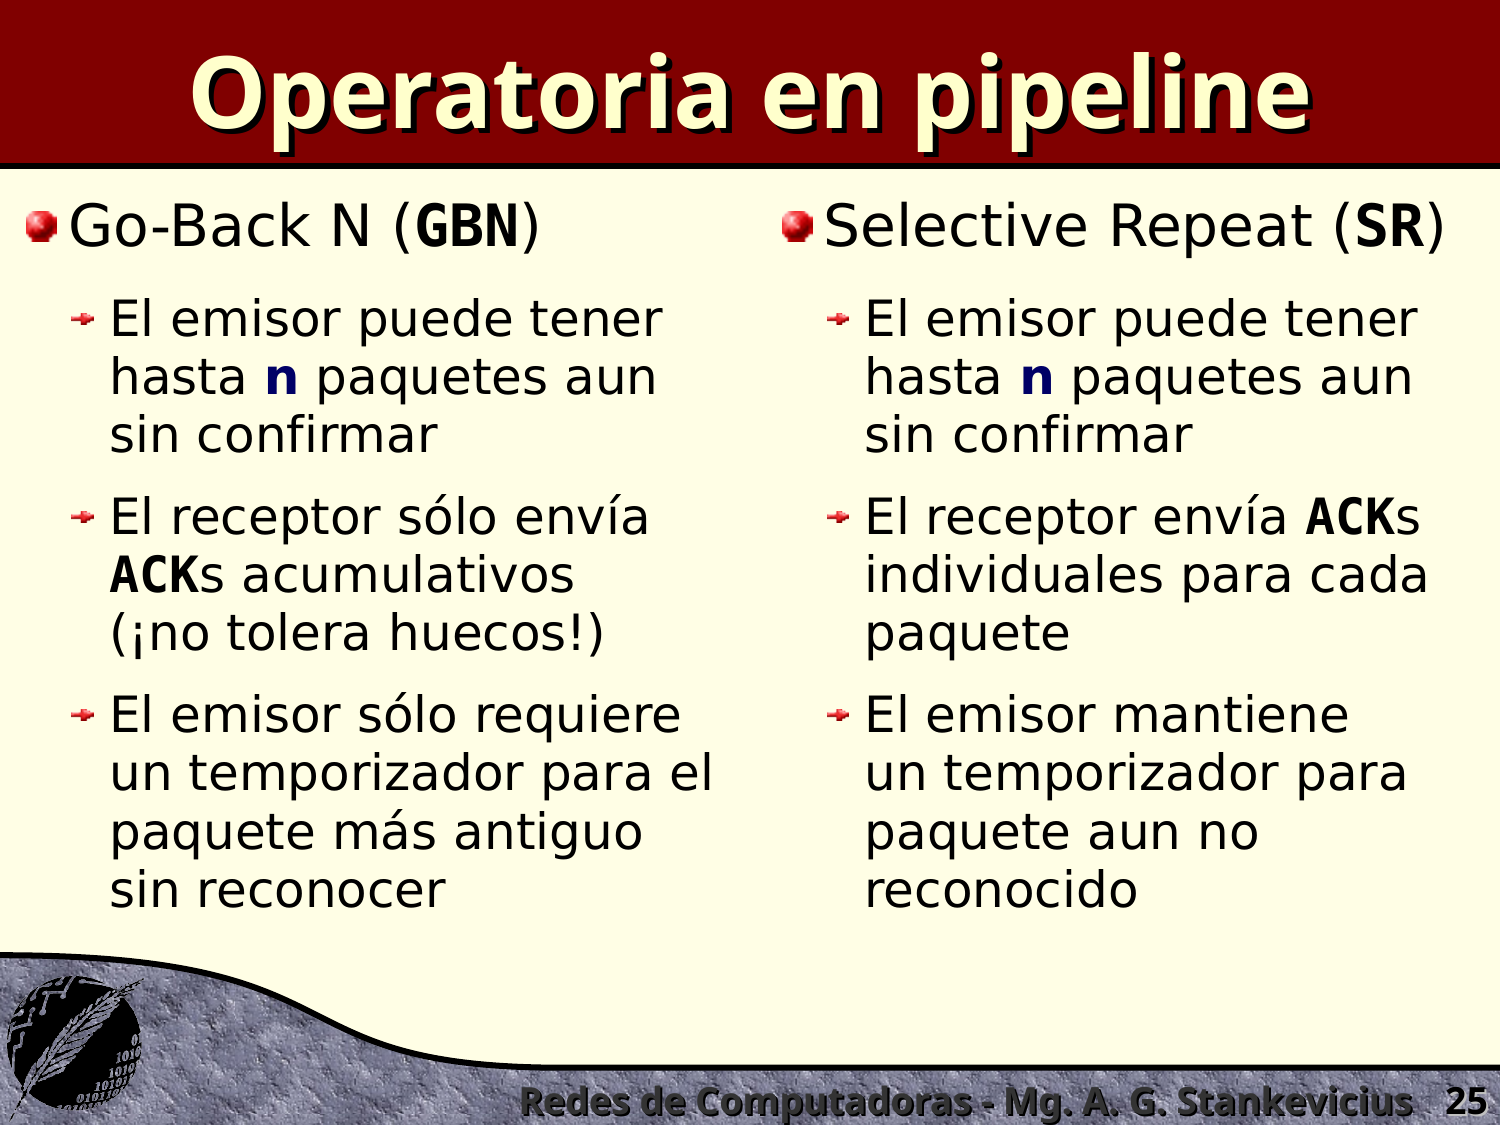

# Operatoria en pipeline
Go-Back N (GBN)
El emisor puede tener hasta n paquetes aun sin confirmar
El receptor sólo envía ACKs acumulativos
(¡no tolera huecos!)
El emisor sólo requiere un temporizador para el paquete más antiguo sin reconocer
Selective Repeat (SR)
El emisor puede tener hasta n paquetes aun sin confirmar
El receptor envía ACKs individuales para cada paquete
El emisor mantiene
un temporizador para paquete aun no reconocido
25